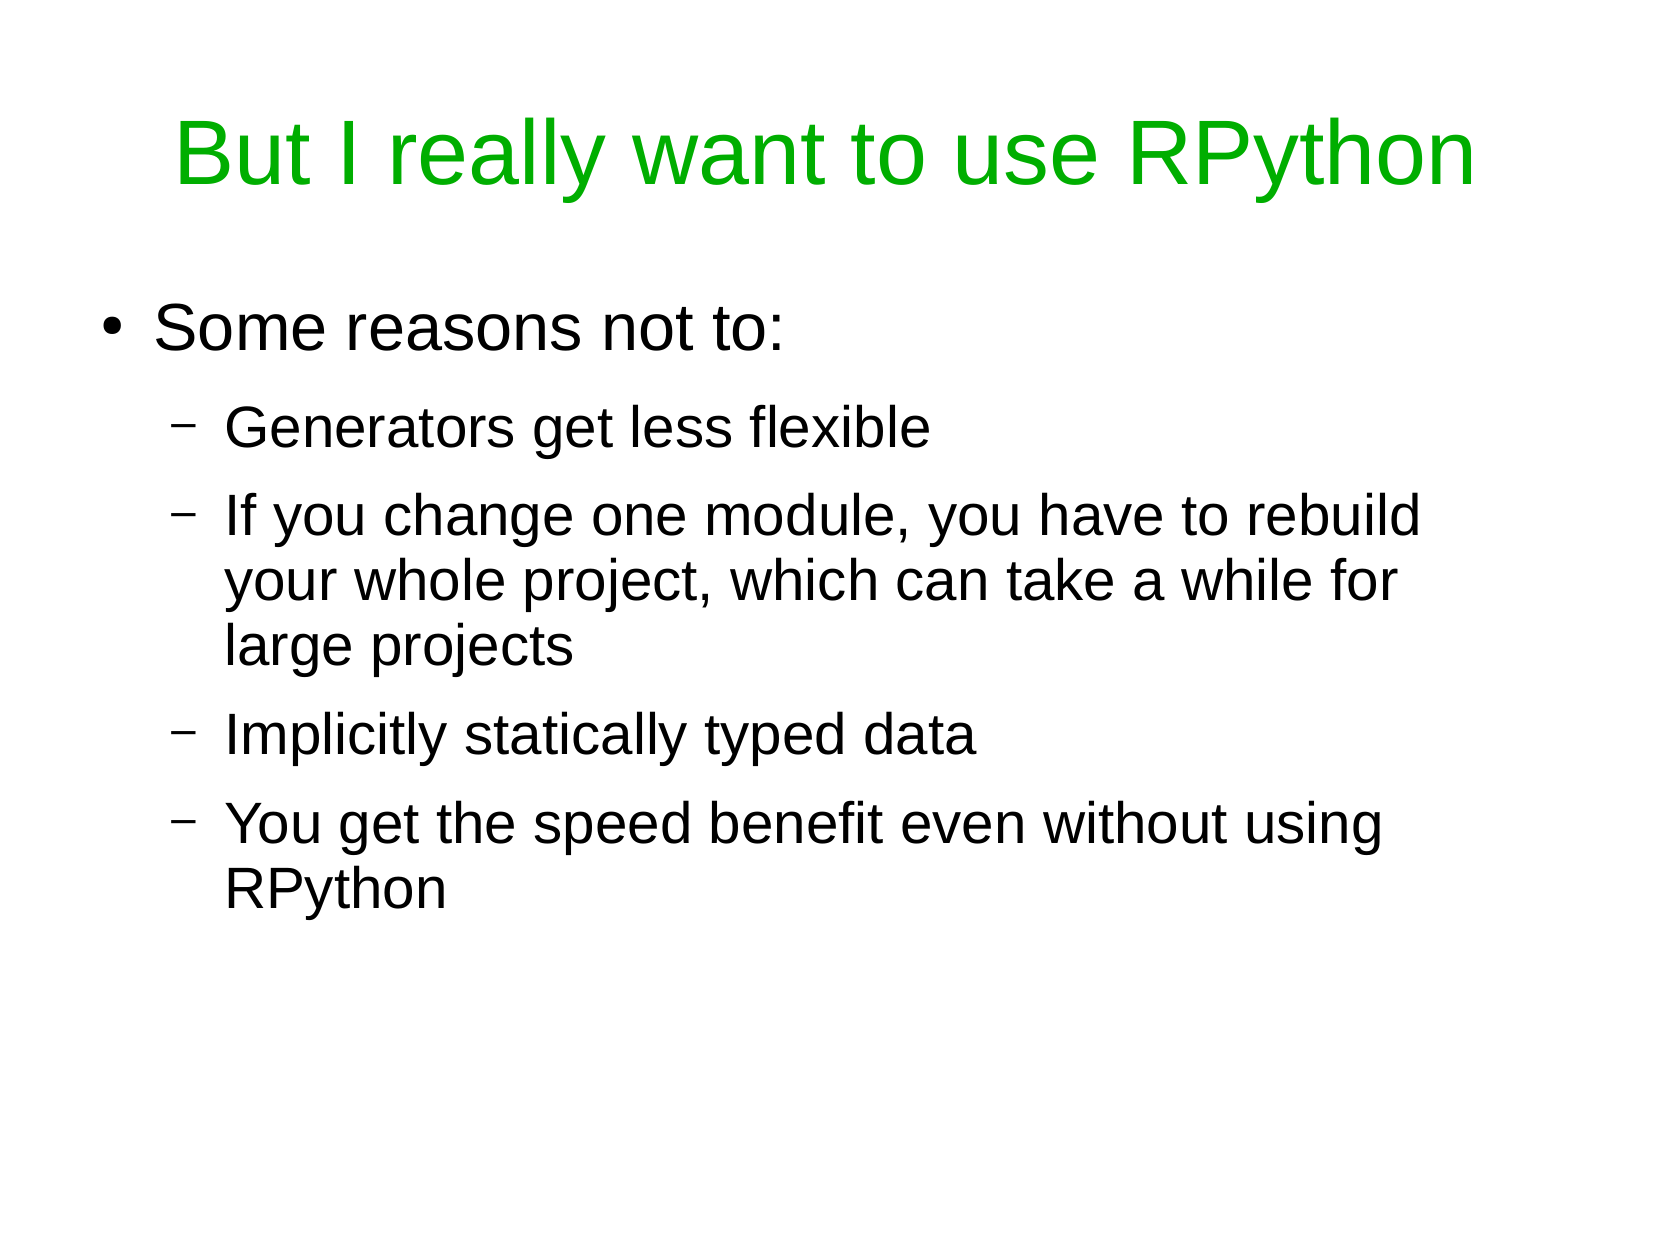

# But I really want to use RPython
Some reasons not to:
Generators get less flexible
If you change one module, you have to rebuild your whole project, which can take a while for large projects
Implicitly statically typed data
You get the speed benefit even without using RPython